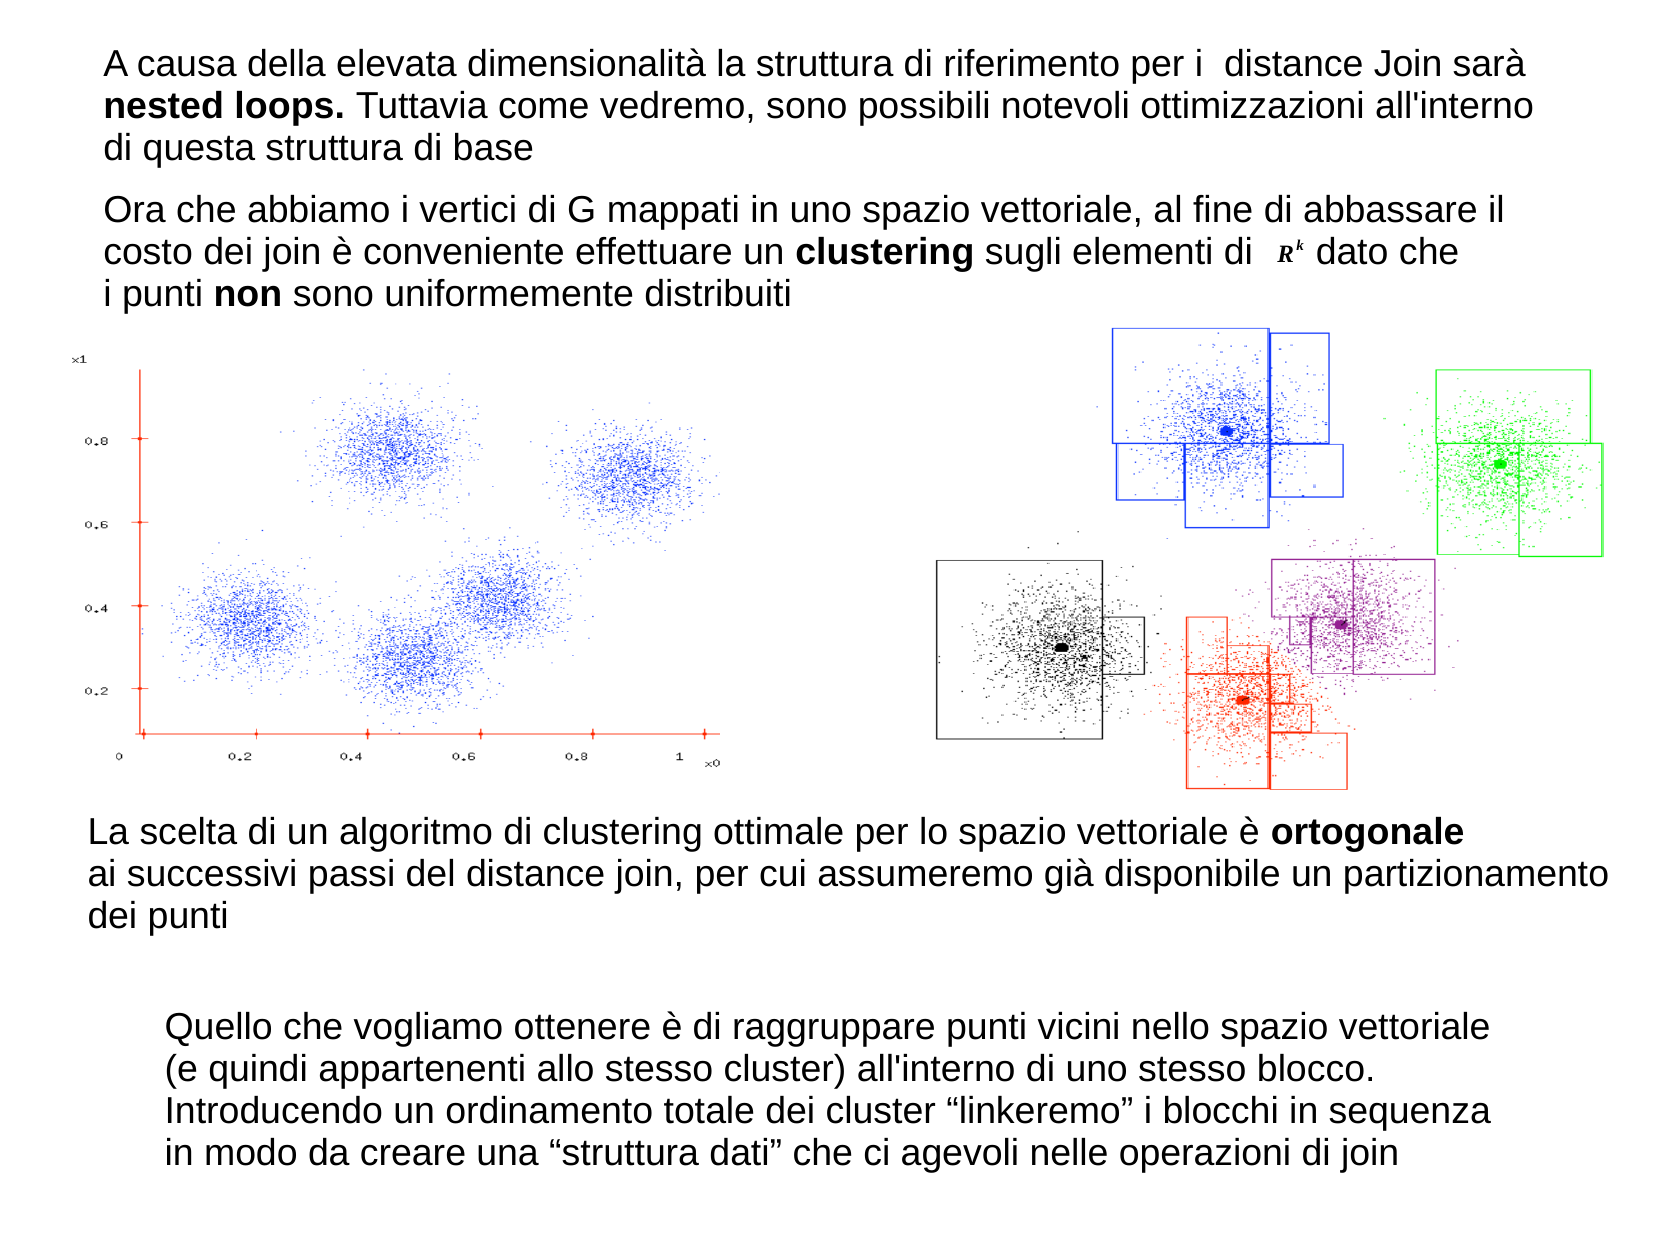

A causa della elevata dimensionalità la struttura di riferimento per i distance Join sarà
nested loops. Tuttavia come vedremo, sono possibili notevoli ottimizzazioni all'interno
di questa struttura di base
Ora che abbiamo i vertici di G mappati in uno spazio vettoriale, al fine di abbassare il
costo dei join è conveniente effettuare un clustering sugli elementi di dato che
i punti non sono uniformemente distribuiti
La scelta di un algoritmo di clustering ottimale per lo spazio vettoriale è ortogonale
ai successivi passi del distance join, per cui assumeremo già disponibile un partizionamento
dei punti
Quello che vogliamo ottenere è di raggruppare punti vicini nello spazio vettoriale
(e quindi appartenenti allo stesso cluster) all'interno di uno stesso blocco.
Introducendo un ordinamento totale dei cluster “linkeremo” i blocchi in sequenza
in modo da creare una “struttura dati” che ci agevoli nelle operazioni di join